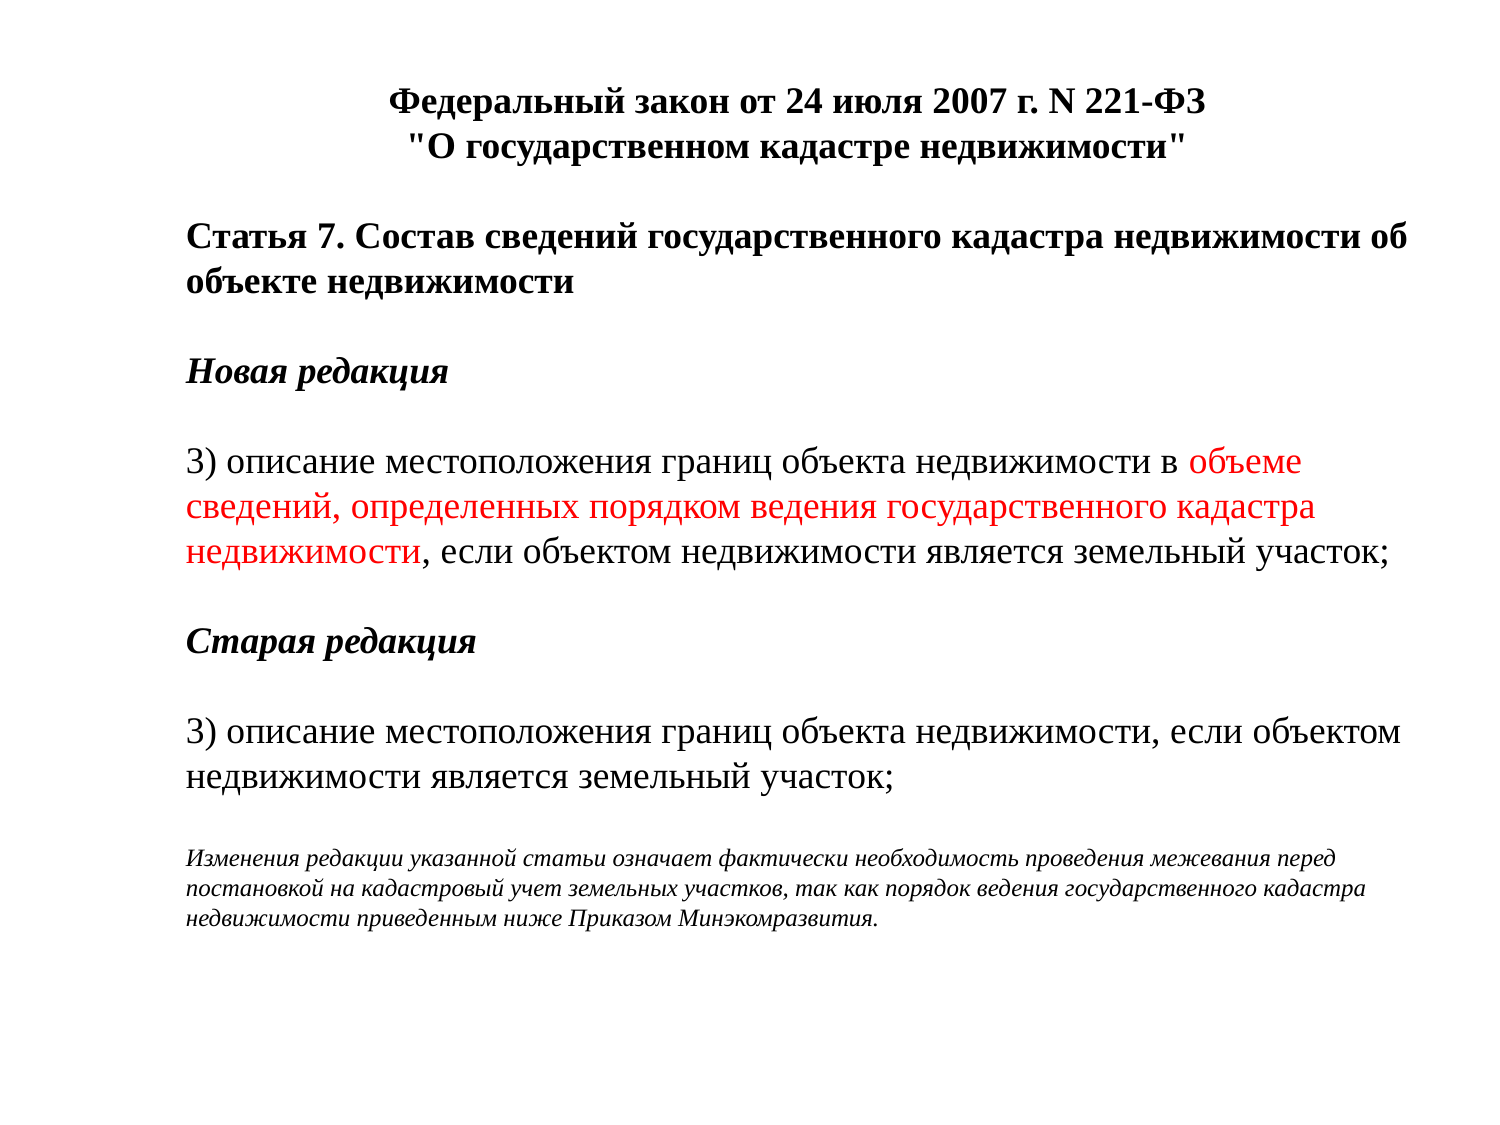

Федеральный закон от 24 июля 2007 г. N 221-ФЗ
"О государственном кадастре недвижимости"
Статья 7. Состав сведений государственного кадастра недвижимости об объекте недвижимости
Новая редакция
3) описание местоположения границ объекта недвижимости в объеме сведений, определенных порядком ведения государственного кадастра недвижимости, если объектом недвижимости является земельный участок;
Старая редакция
3) описание местоположения границ объекта недвижимости, если объектом недвижимости является земельный участок;
Изменения редакции указанной статьи означает фактически необходимость проведения межевания перед постановкой на кадастровый учет земельных участков, так как порядок ведения государственного кадастра недвижимости приведенным ниже Приказом Минэкомразвития.